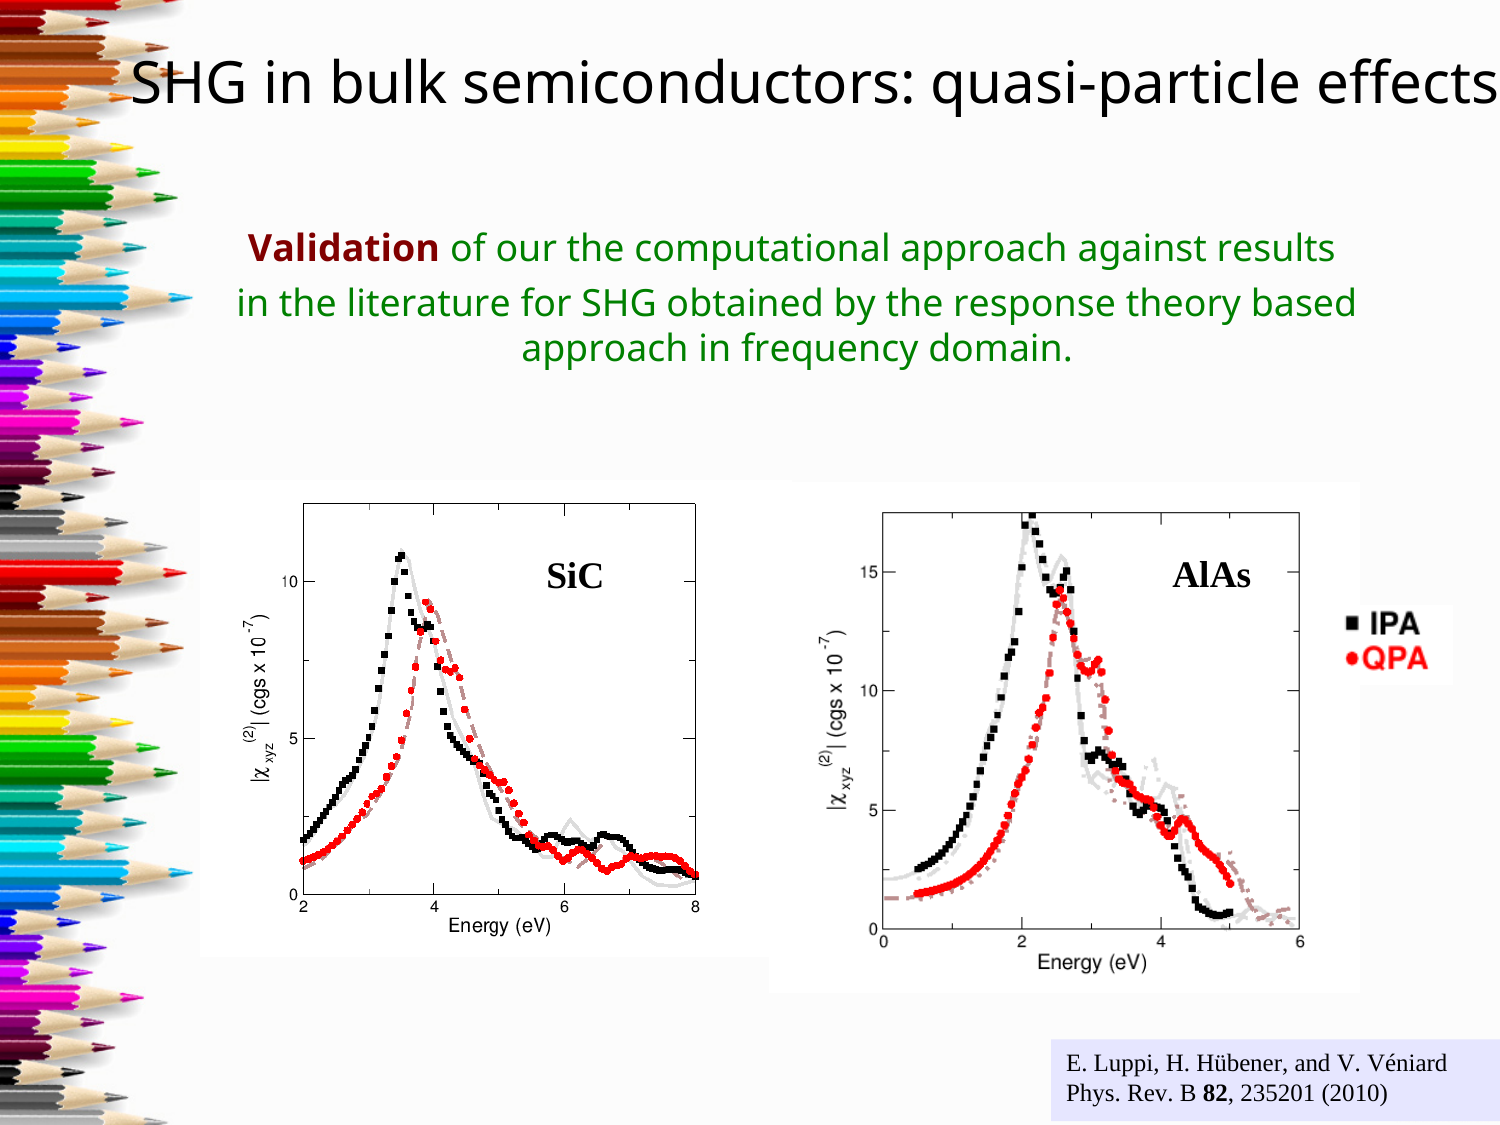

# SHG in bulk semiconductors: quasi-particle effects
Validation of our the computational approach against results
in the literature for SHG obtained by the response theory based approach in frequency domain.
AlAs
SiC
E. Luppi, H. Hübener, and V. Véniard Phys. Rev. B 82, 235201 (2010)